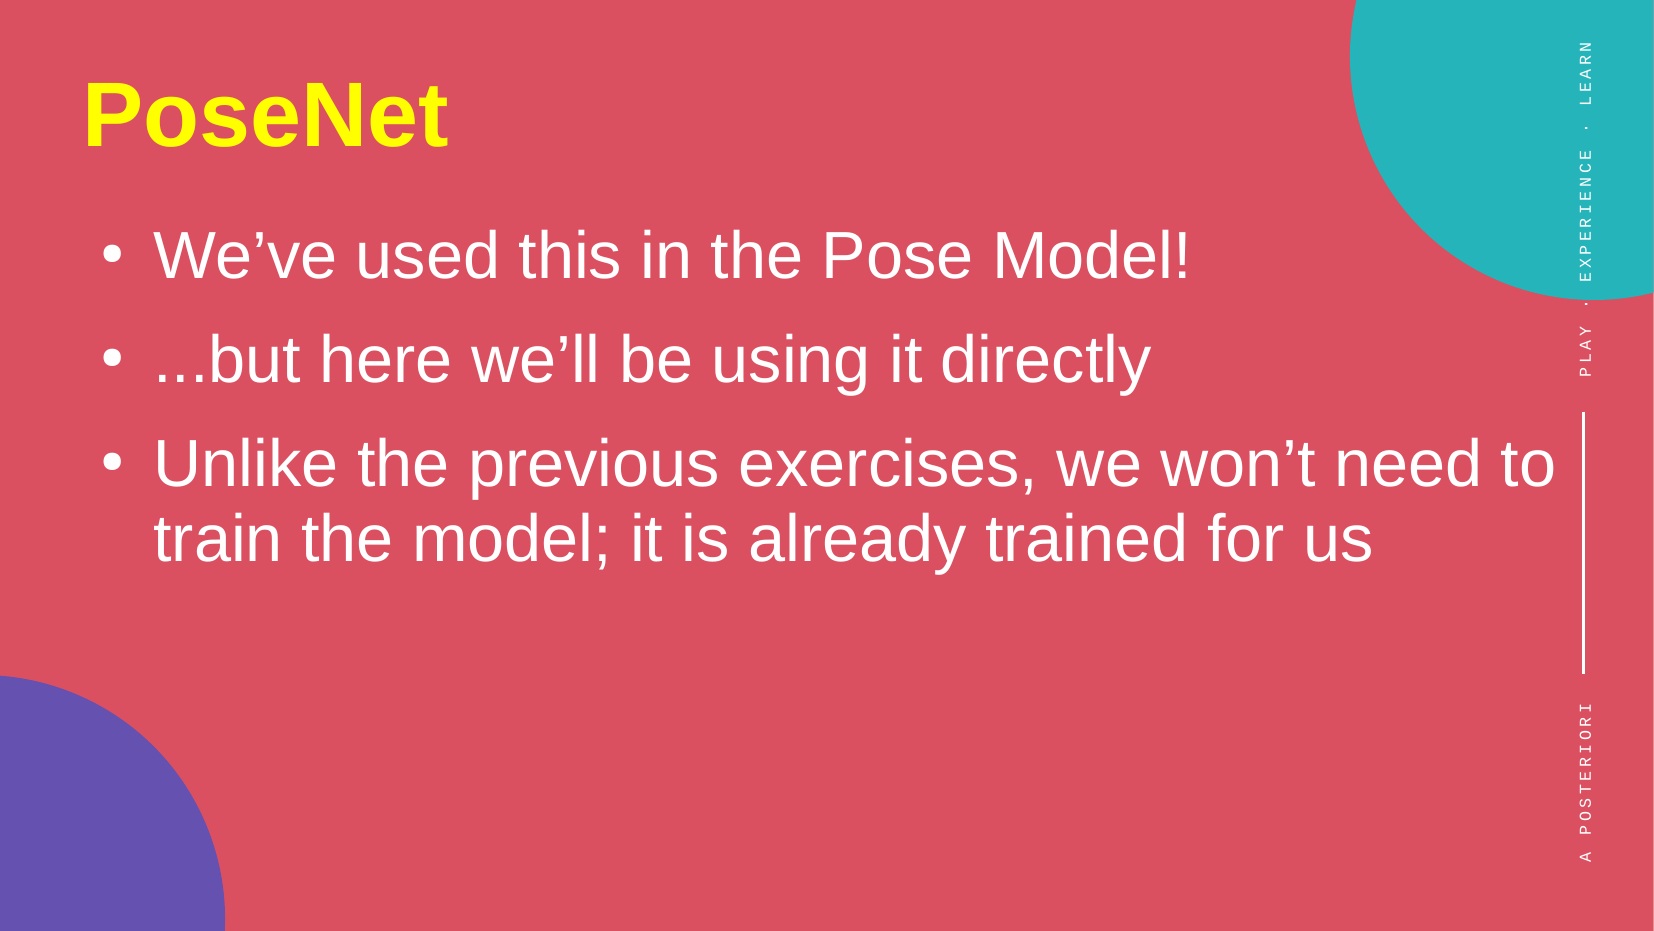

# PoseNet
We’ve used this in the Pose Model!
...but here we’ll be using it directly
Unlike the previous exercises, we won’t need to train the model; it is already trained for us